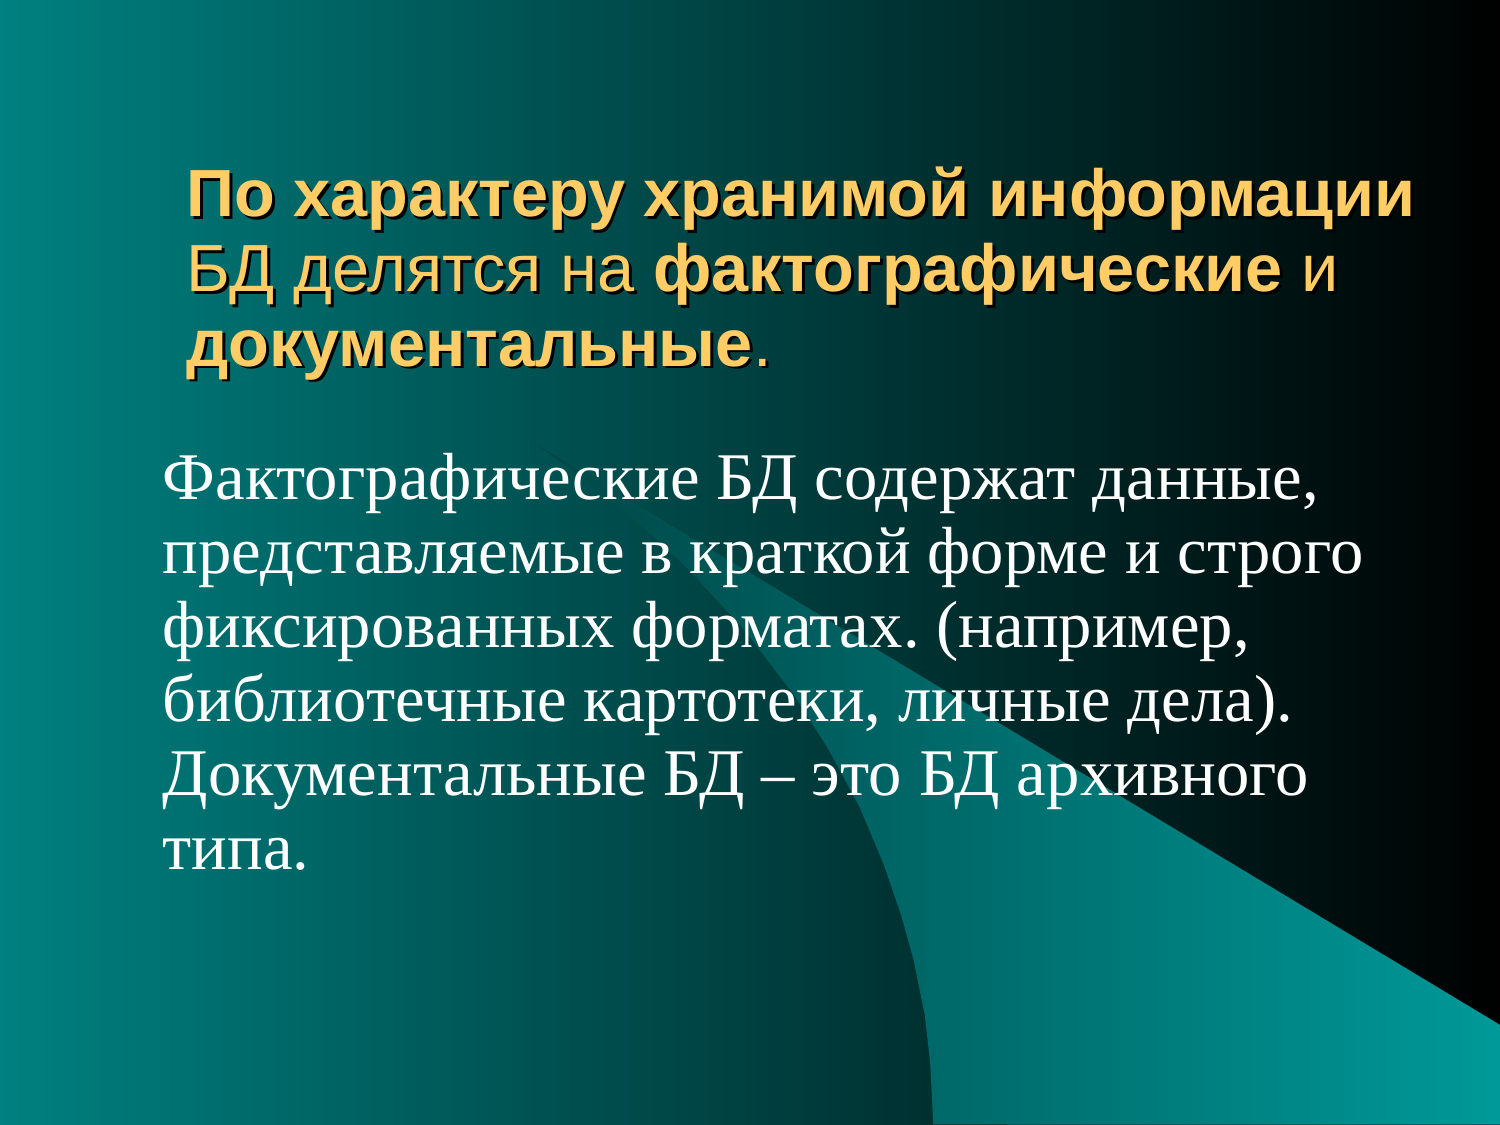

# По характеру хранимой информации БД делятся на фактографические и документальные.
Фактографические БД содержат данные, представляемые в краткой форме и строго фиксированных форматах. (например, библиотечные картотеки, личные дела).
Документальные БД – это БД архивного типа.